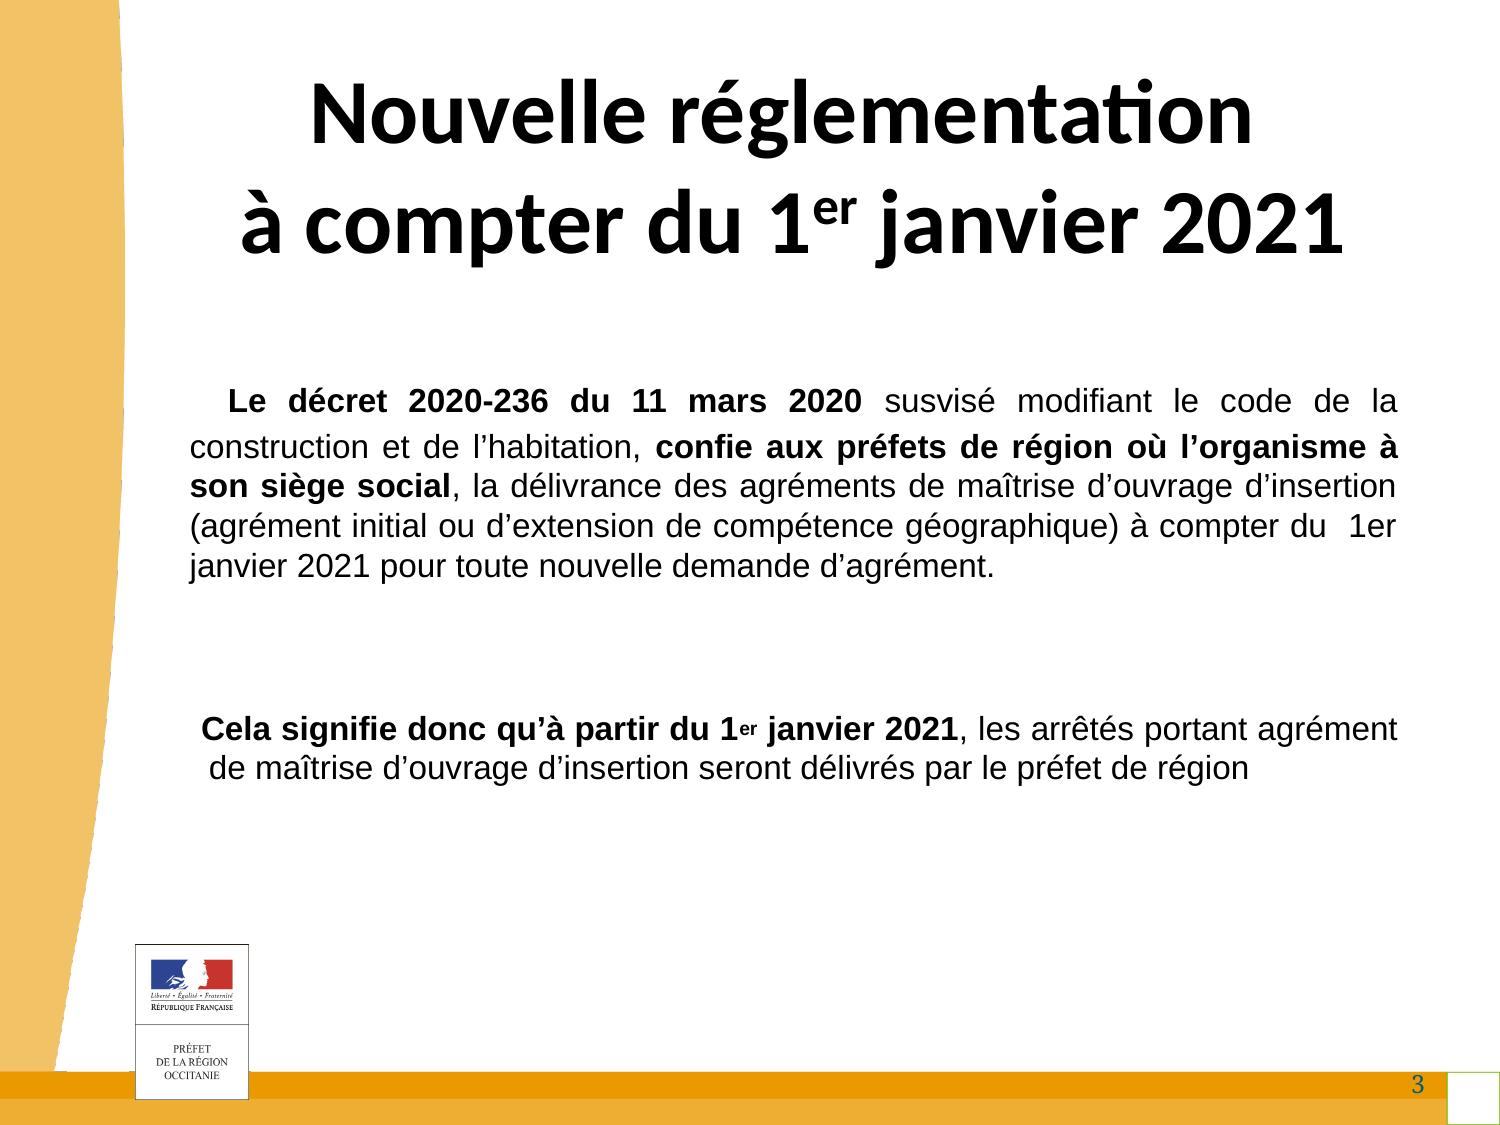

# Nouvelle réglementation à compter du 1er janvier 2021
 Le décret 2020-236 du 11 mars 2020 susvisé modifiant le code de la construction et de l’habitation, confie aux préfets de région où l’organisme à son siège social, la délivrance des agréments de maîtrise d’ouvrage d’insertion (agrément initial ou d’extension de compétence géographique) à compter du 1er janvier 2021 pour toute nouvelle demande d’agrément.
 Cela signifie donc qu’à partir du 1er janvier 2021, les arrêtés portant agrément de maîtrise d’ouvrage d’insertion seront délivrés par le préfet de région